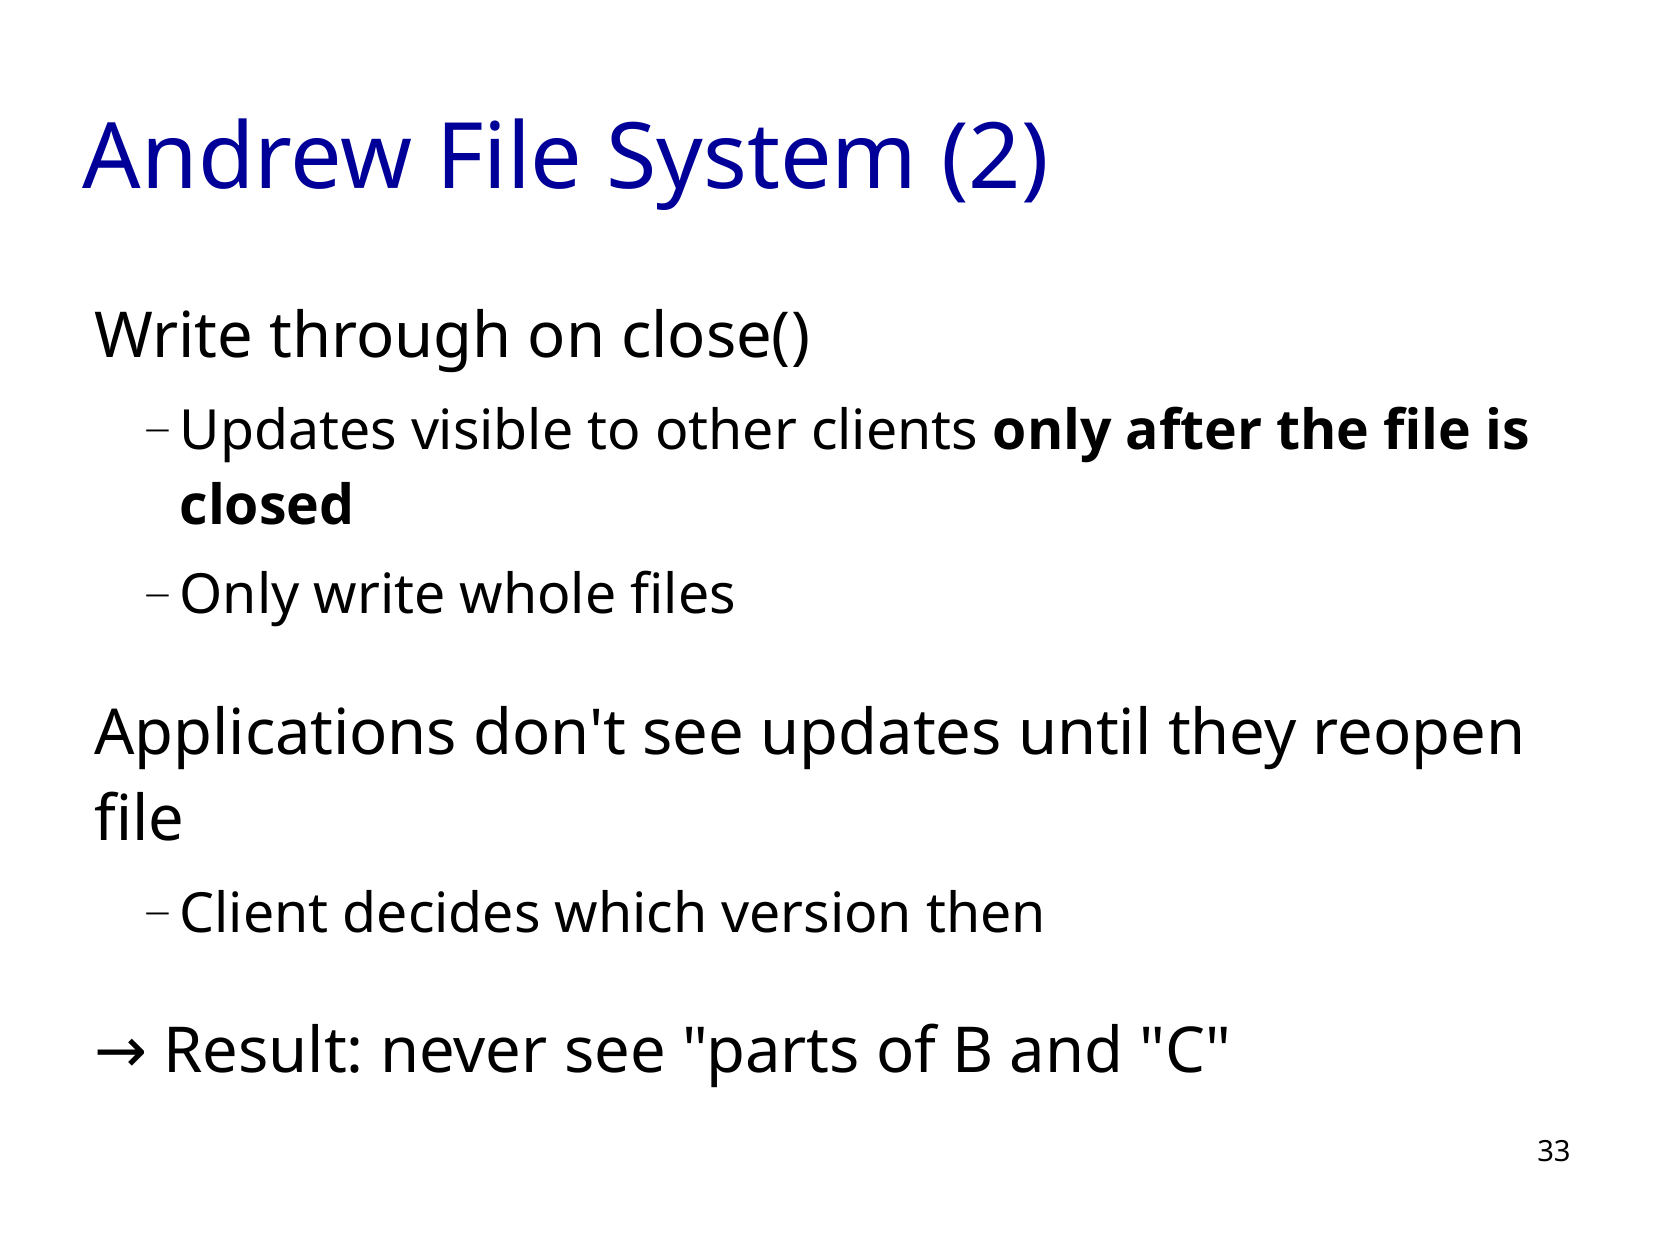

# Andrew File System (2)
Write through on close()
Updates visible to other clients only after the file is closed
Only write whole files
Applications don't see updates until they reopen file
Client decides which version then
→ Result: never see "parts of B and "C"
33